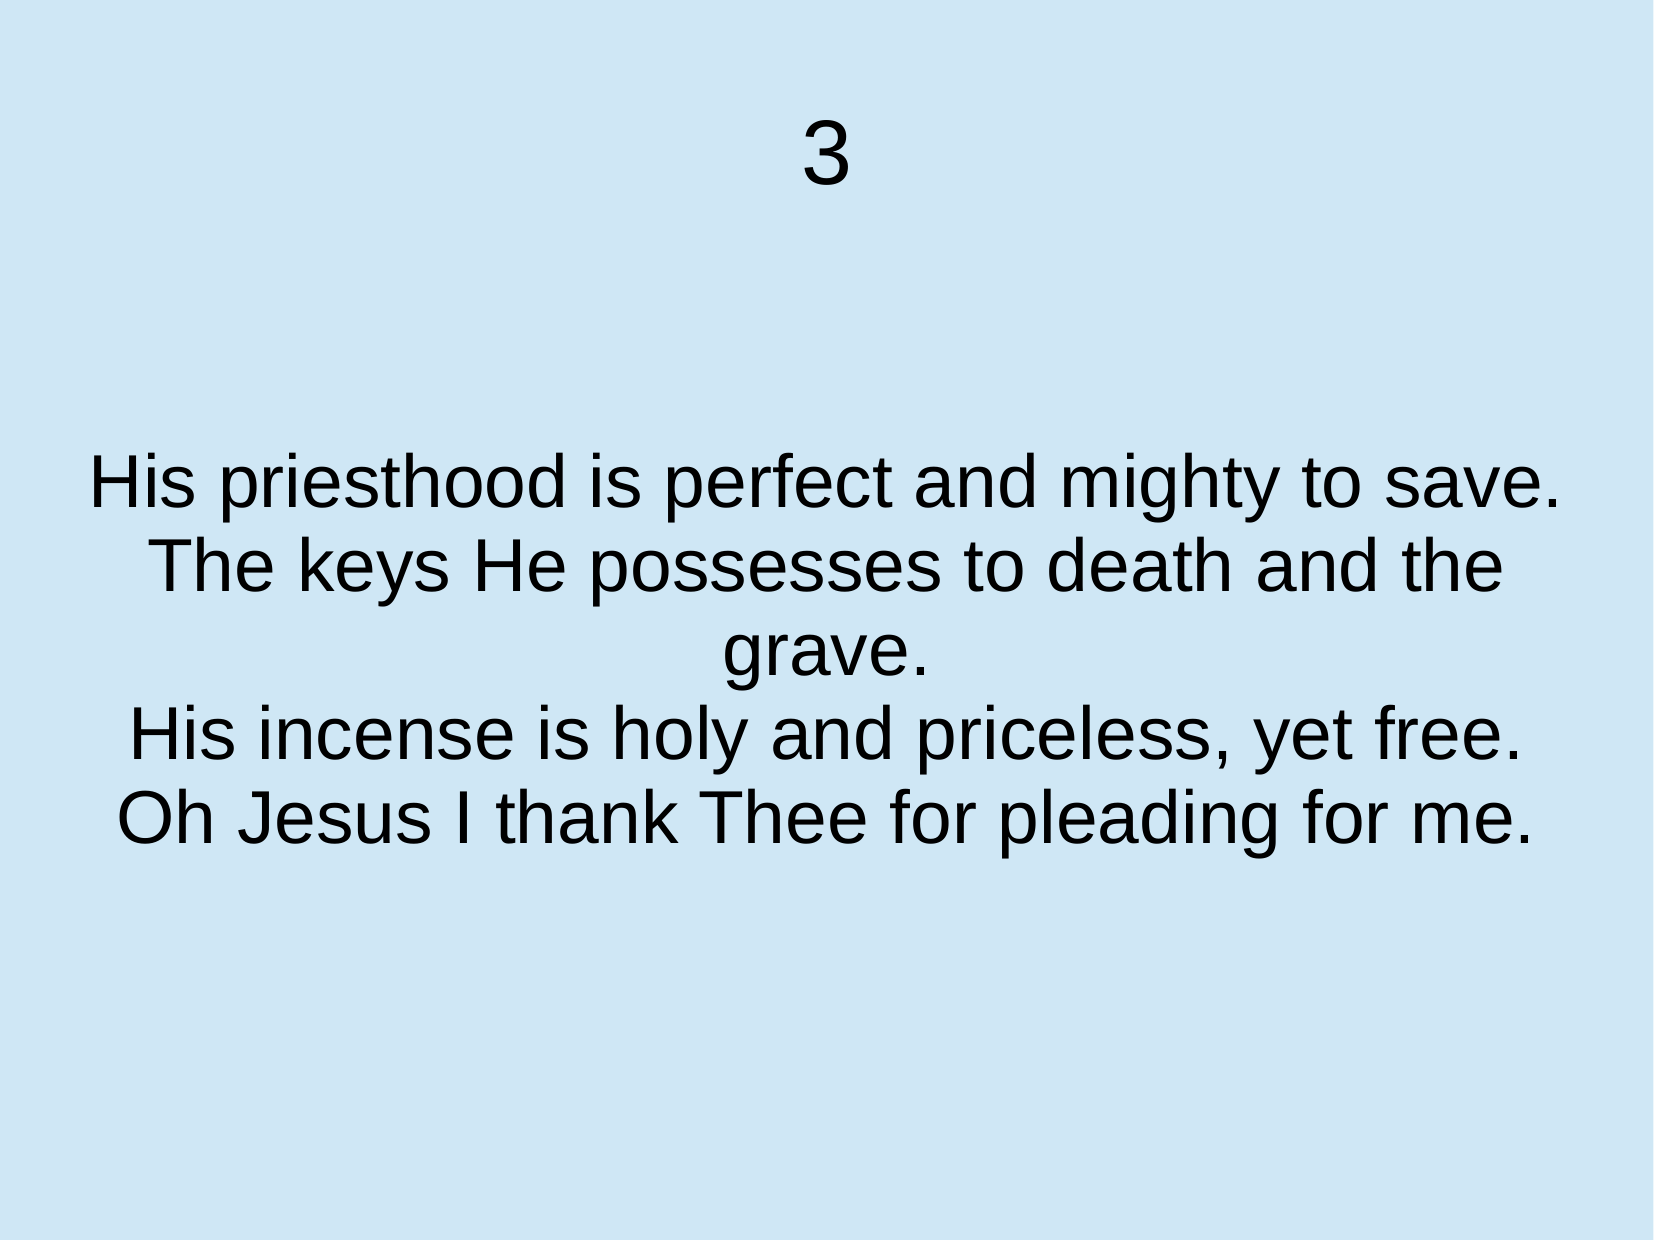

# 3
His priesthood is perfect and mighty to save.
The keys He possesses to death and the grave.
His incense is holy and priceless, yet free.
Oh Jesus I thank Thee for pleading for me.